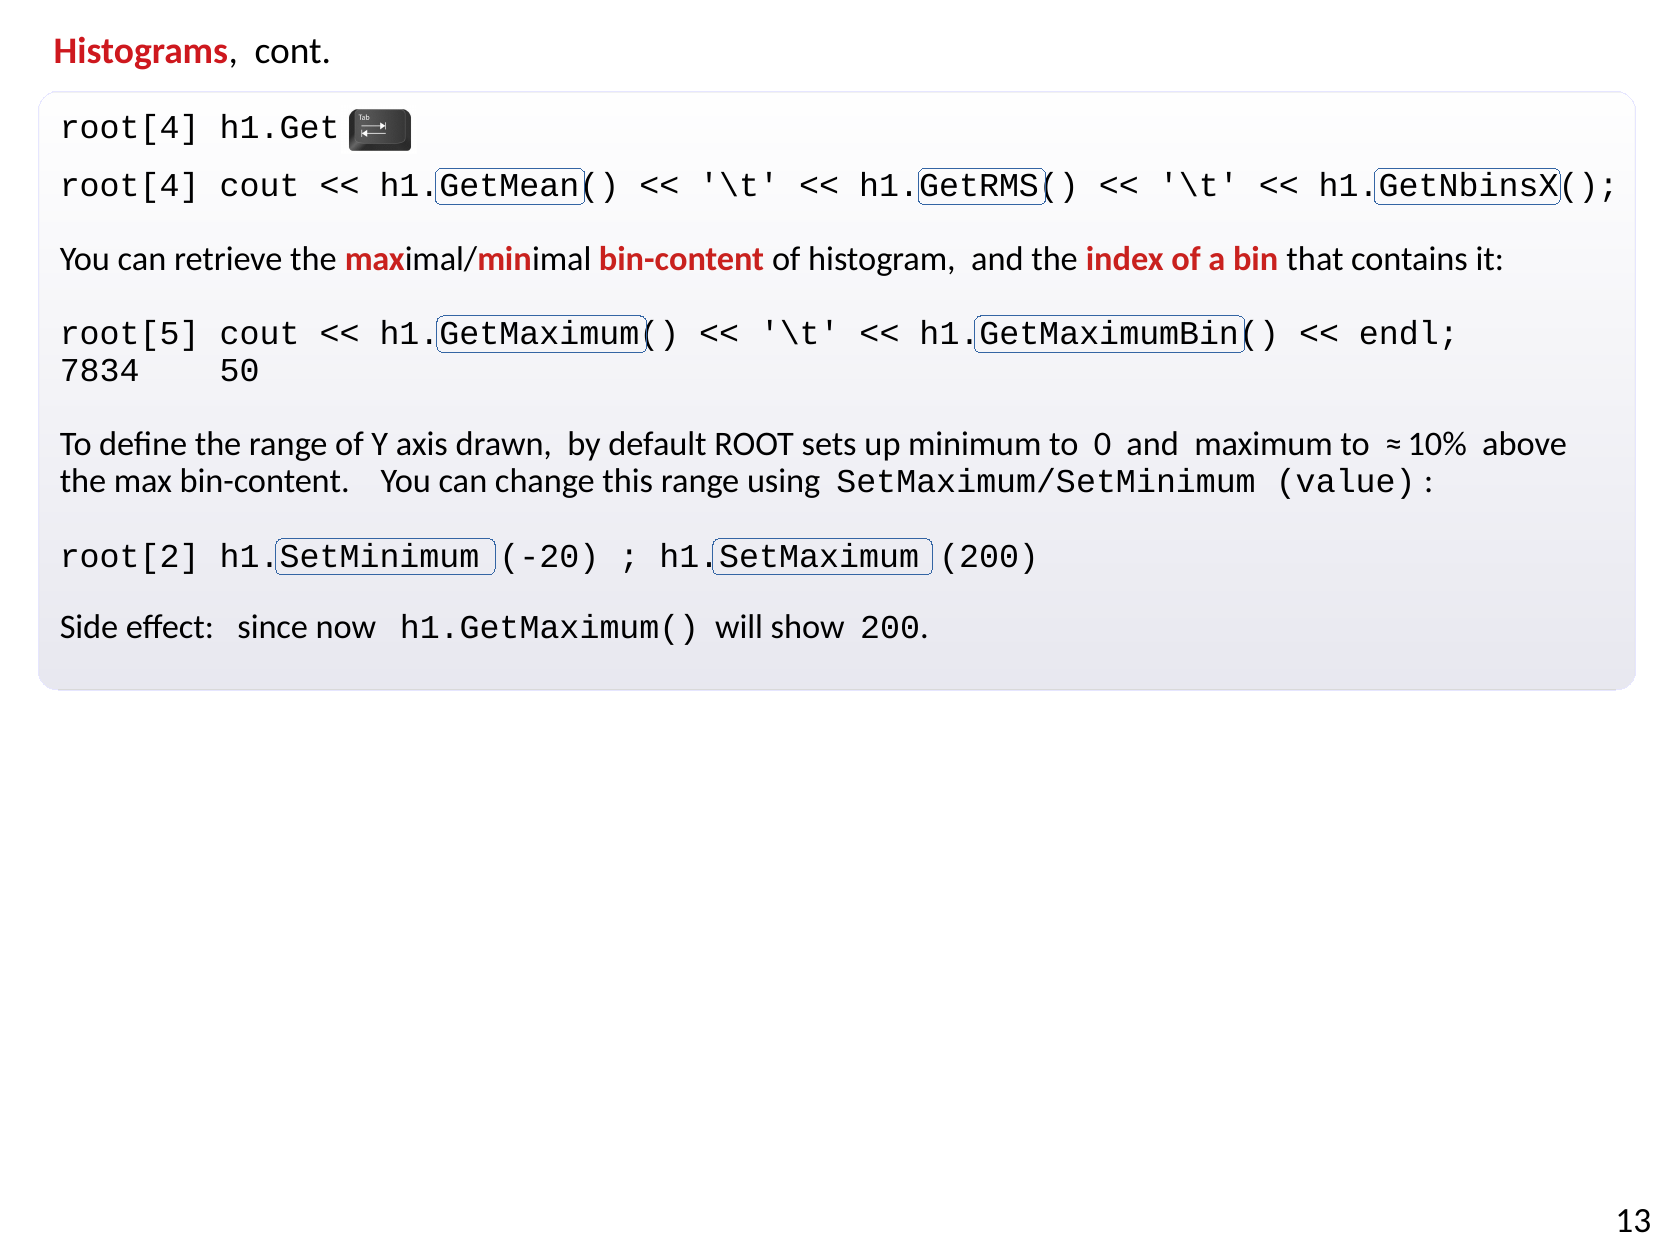

Histograms, cont.
root[4] h1.Get
root[4] cout << h1.GetMean() << '\t' << h1.GetRMS() << '\t' << h1.GetNbinsX();
You can retrieve the maximal/minimal bin-content of histogram, and the index of a bin that contains it:
root[5] cout << h1.GetMaximum() << '\t' << h1.GetMaximumBin() << endl;
7834 50
To define the range of Y axis drawn, by default ROOT sets up minimum to 0 and maximum to ≈ 10% above
the max bin-content. You can change this range using SetMaximum/SetMinimum (value) :
root[2] h1.SetMinimum (-20) ; h1.SetMaximum (200)
Side effect: since now h1.GetMaximum() will show 200.